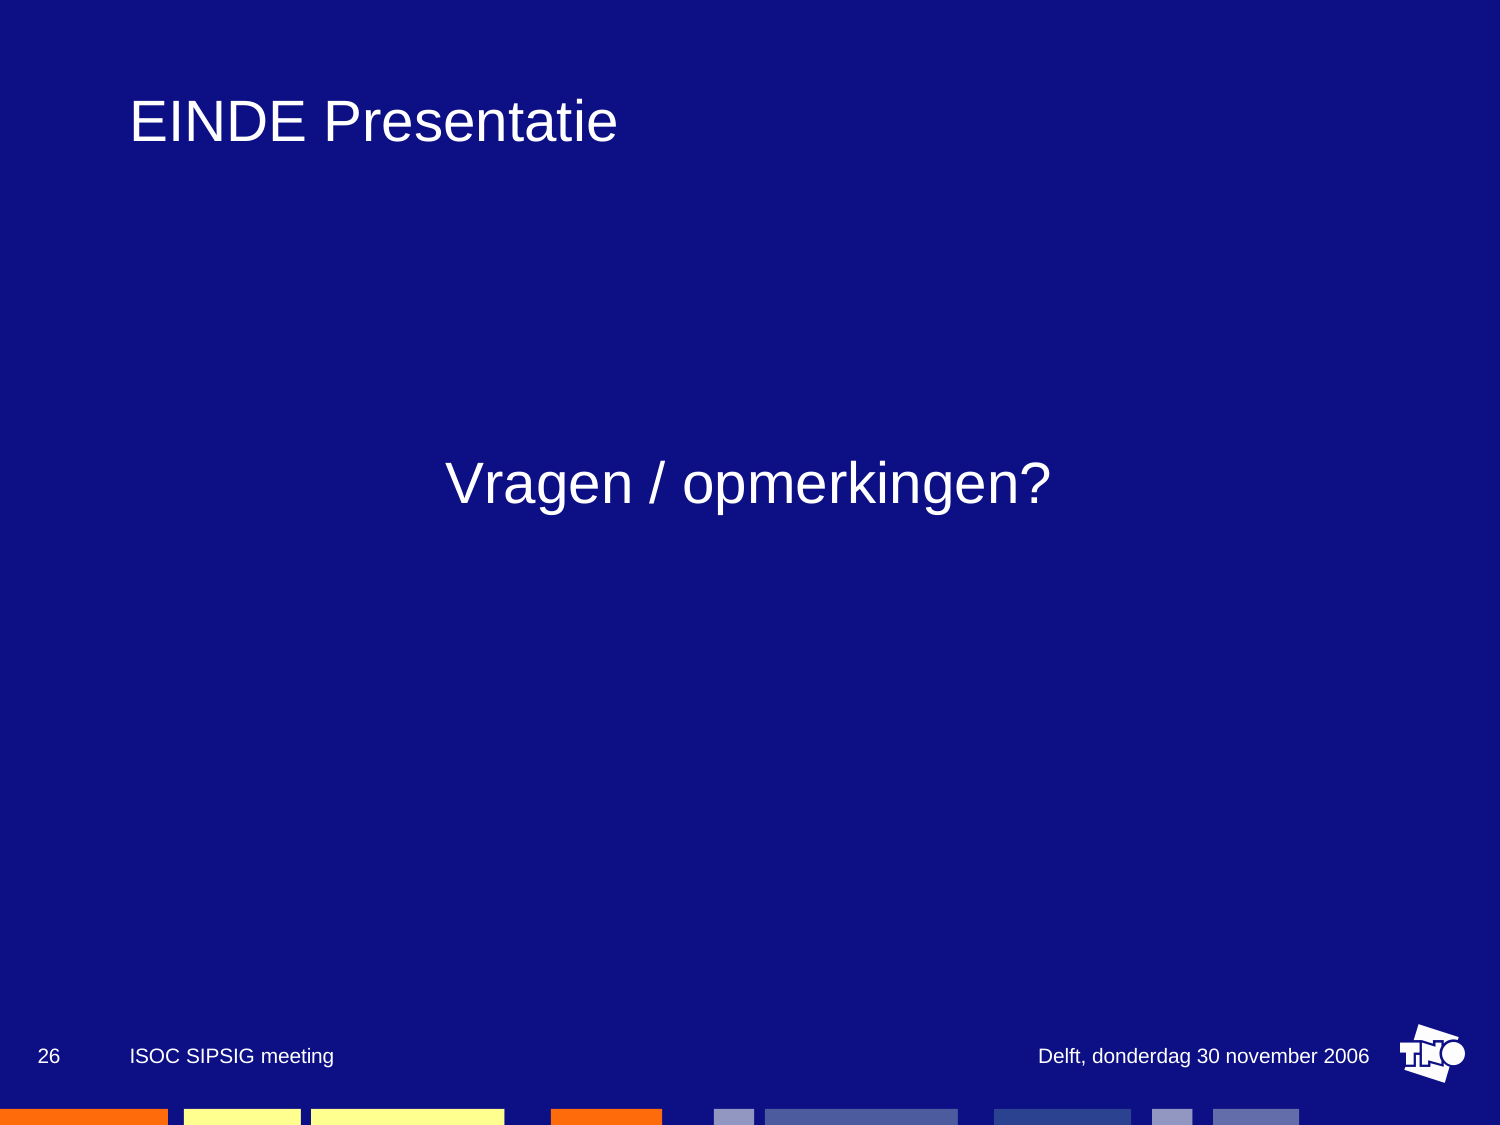

# EINDE Presentatie
Vragen / opmerkingen?
26
ISOC SIPSIG meeting
Delft, donderdag 30 november 2006